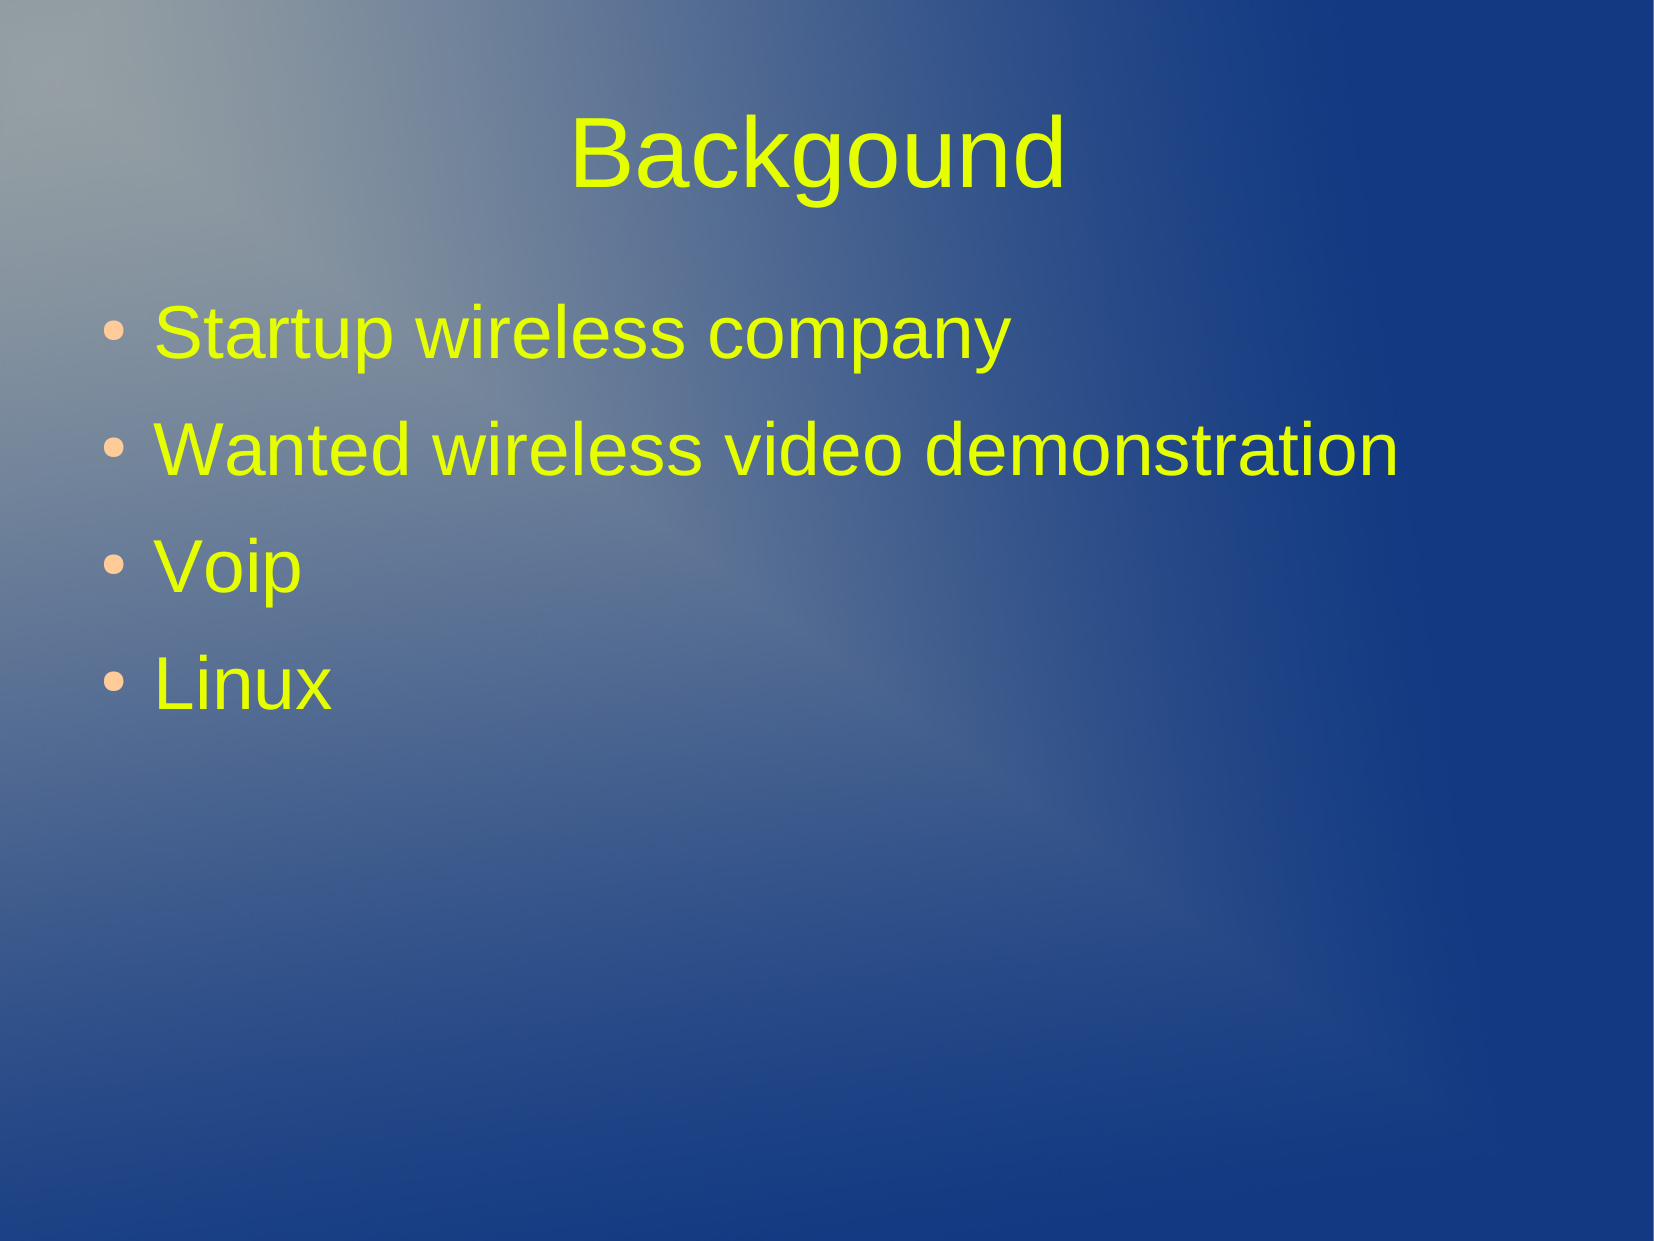

# Backgound
Startup wireless company
Wanted wireless video demonstration
Voip
Linux